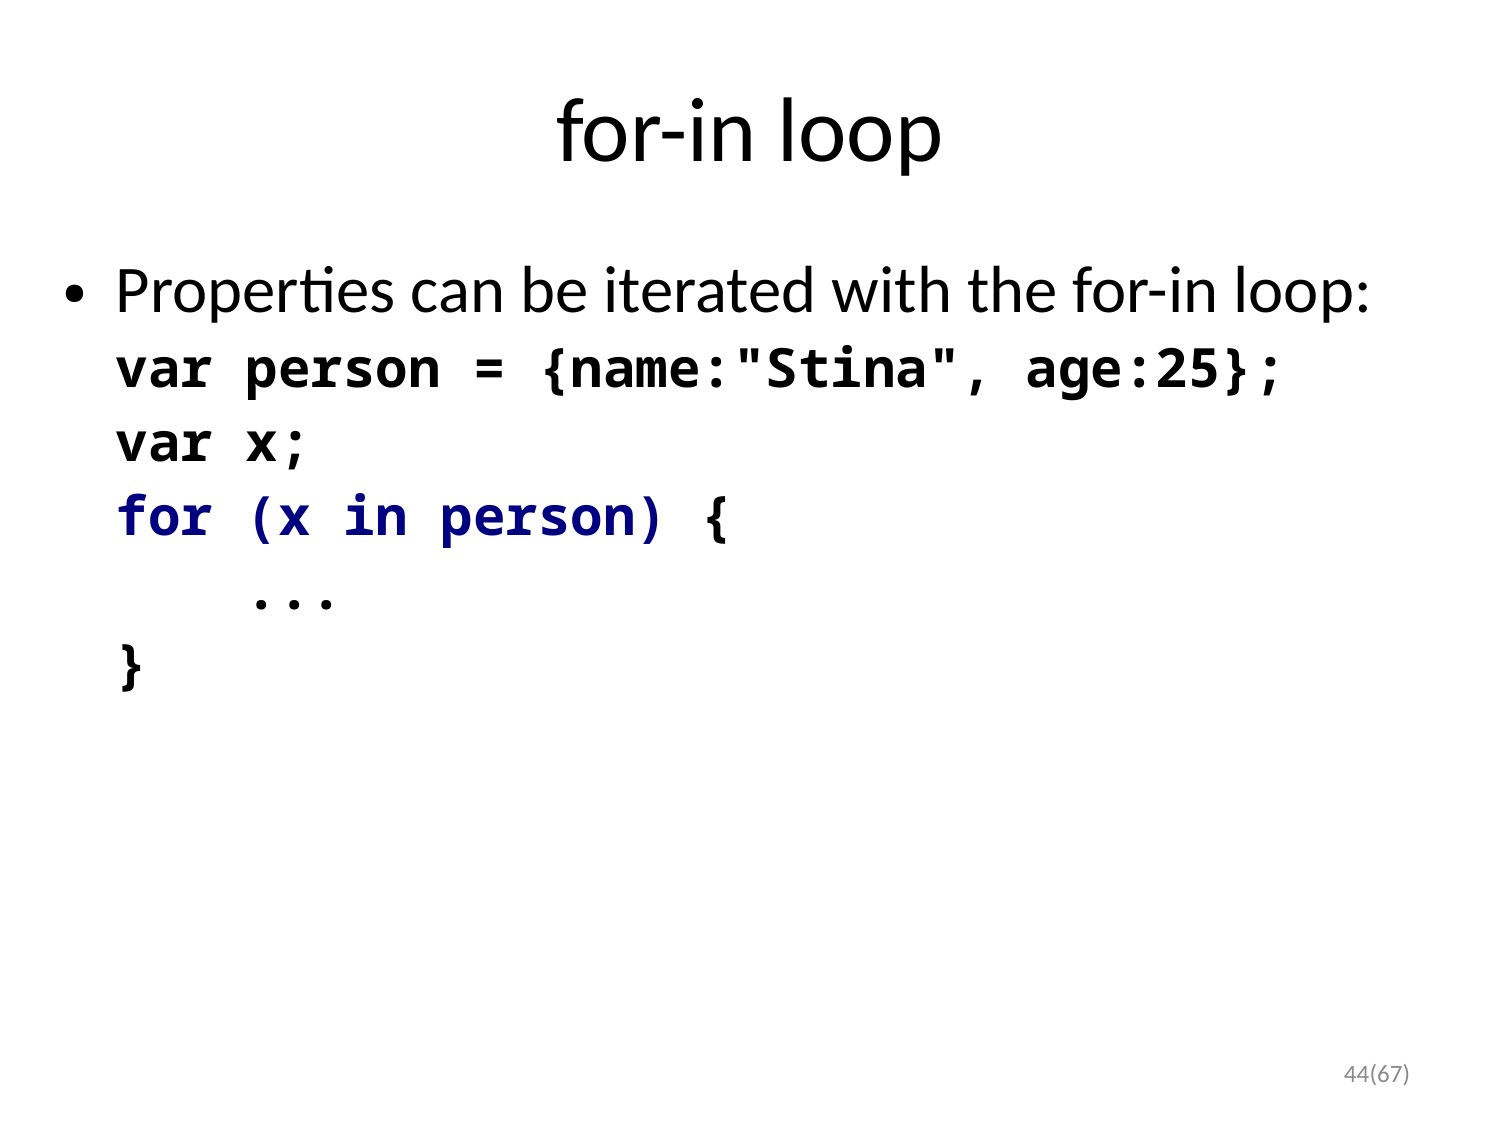

# for-in loop
Properties can be iterated with the for-in loop:
var person = {name:"Stina", age:25};
var x;
for (x in person) {
 ...
}
44